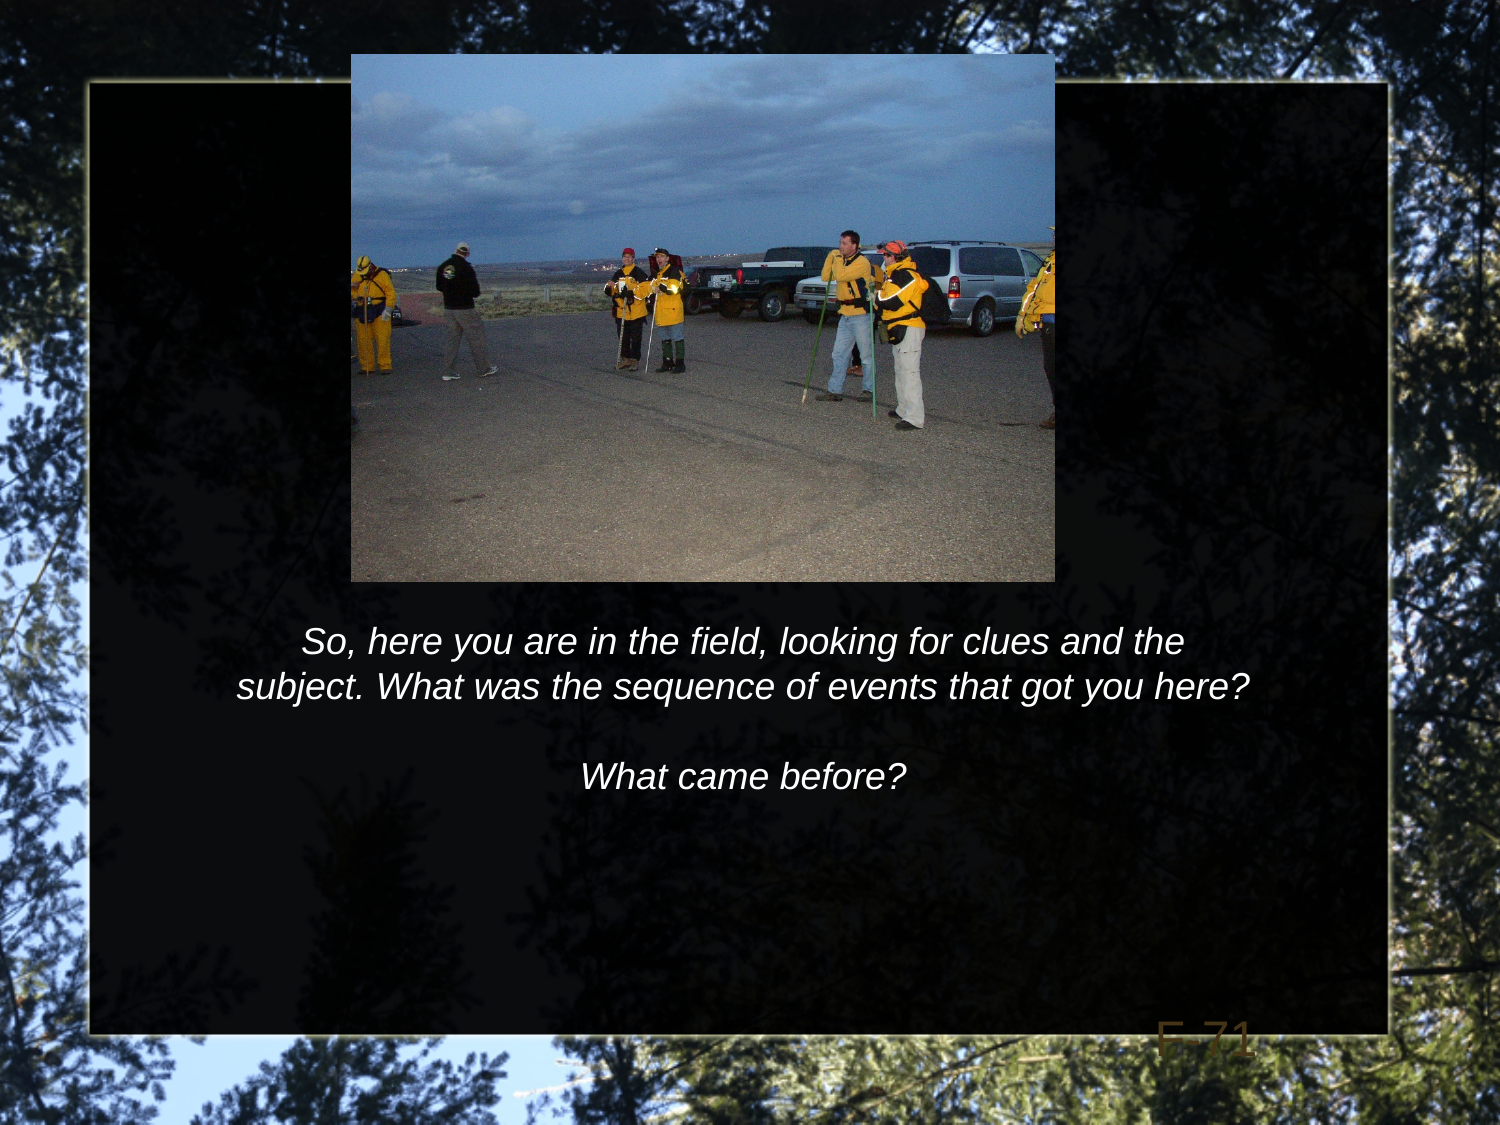

# So, here you are in the field, looking for clues and the subject. What was the sequence of events that got you here?
What came before?
F-71